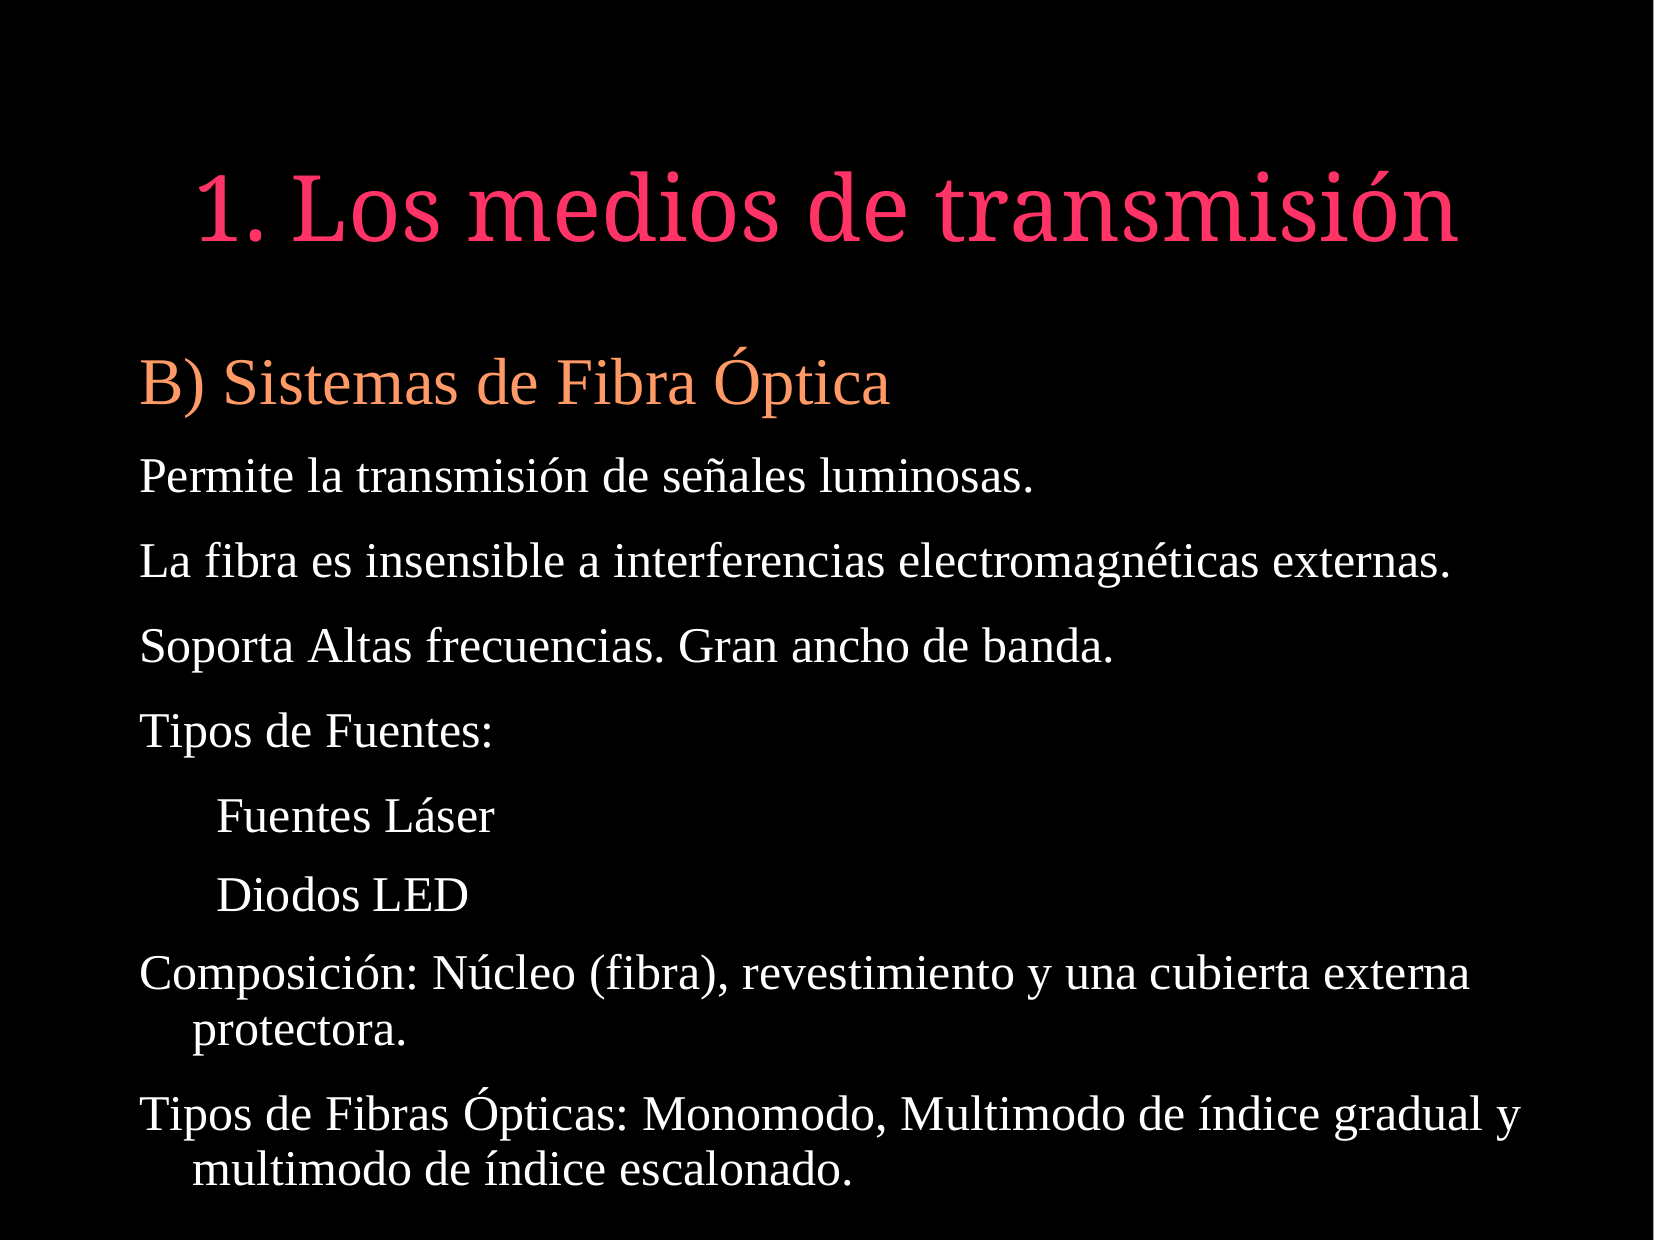

# 1. Los medios de transmisión
B) Sistemas de Fibra Óptica
Permite la transmisión de señales luminosas.
La fibra es insensible a interferencias electromagnéticas externas.
Soporta Altas frecuencias. Gran ancho de banda.
Tipos de Fuentes:
Fuentes Láser
Diodos LED
Composición: Núcleo (fibra), revestimiento y una cubierta externa protectora.
Tipos de Fibras Ópticas: Monomodo, Multimodo de índice gradual y multimodo de índice escalonado.